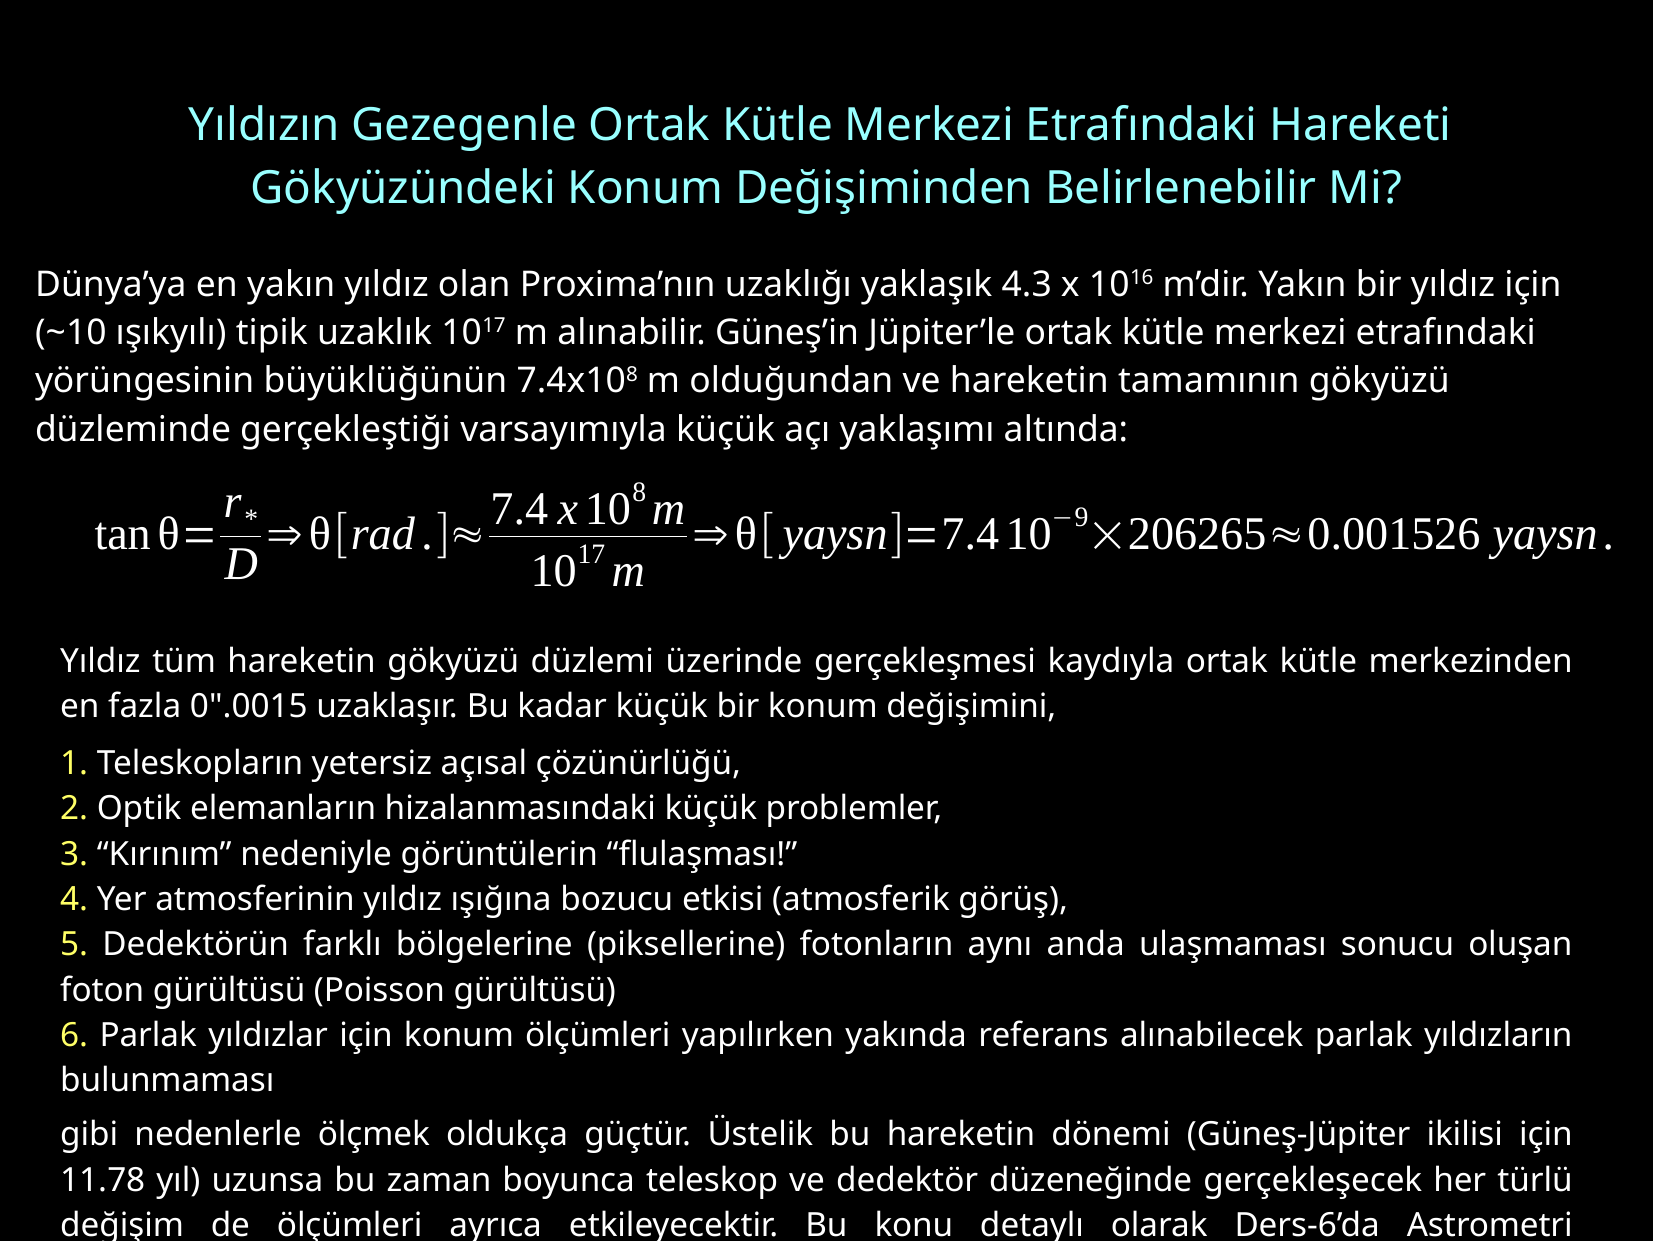

# Yıldızın Gezegenle Ortak Kütle Merkezi Etrafındaki Hareketi Gökyüzündeki Konum Değişiminden Belirlenebilir Mi?
Dünya’ya en yakın yıldız olan Proxima’nın uzaklığı yaklaşık 4.3 x 1016 m’dir. Yakın bir yıldız için (~10 ışıkyılı) tipik uzaklık 1017 m alınabilir. Güneş’in Jüpiter’le ortak kütle merkezi etrafındaki yörüngesinin büyüklüğünün 7.4x108 m olduğundan ve hareketin tamamının gökyüzü düzleminde gerçekleştiği varsayımıyla küçük açı yaklaşımı altında:
Yıldız tüm hareketin gökyüzü düzlemi üzerinde gerçekleşmesi kaydıyla ortak kütle merkezinden en fazla 0".0015 uzaklaşır. Bu kadar küçük bir konum değişimini,
1. Teleskopların yetersiz açısal çözünürlüğü,
2. Optik elemanların hizalanmasındaki küçük problemler,
3. “Kırınım” nedeniyle görüntülerin “flulaşması!”
4. Yer atmosferinin yıldız ışığına bozucu etkisi (atmosferik görüş),
5. Dedektörün farklı bölgelerine (piksellerine) fotonların aynı anda ulaşmaması sonucu oluşan foton gürültüsü (Poisson gürültüsü)
6. Parlak yıldızlar için konum ölçümleri yapılırken yakında referans alınabilecek parlak yıldızların bulunmaması
gibi nedenlerle ölçmek oldukça güçtür. Üstelik bu hareketin dönemi (Güneş-Jüpiter ikilisi için 11.78 yıl) uzunsa bu zaman boyunca teleskop ve dedektör düzeneğinde gerçekleşecek her türlü değişim de ölçümleri ayrıca etkileyecektir. Bu konu detaylı olarak Ders-6’da Astrometri (Konumölçüm) Yöntemi başlığı altında işlenecktir.